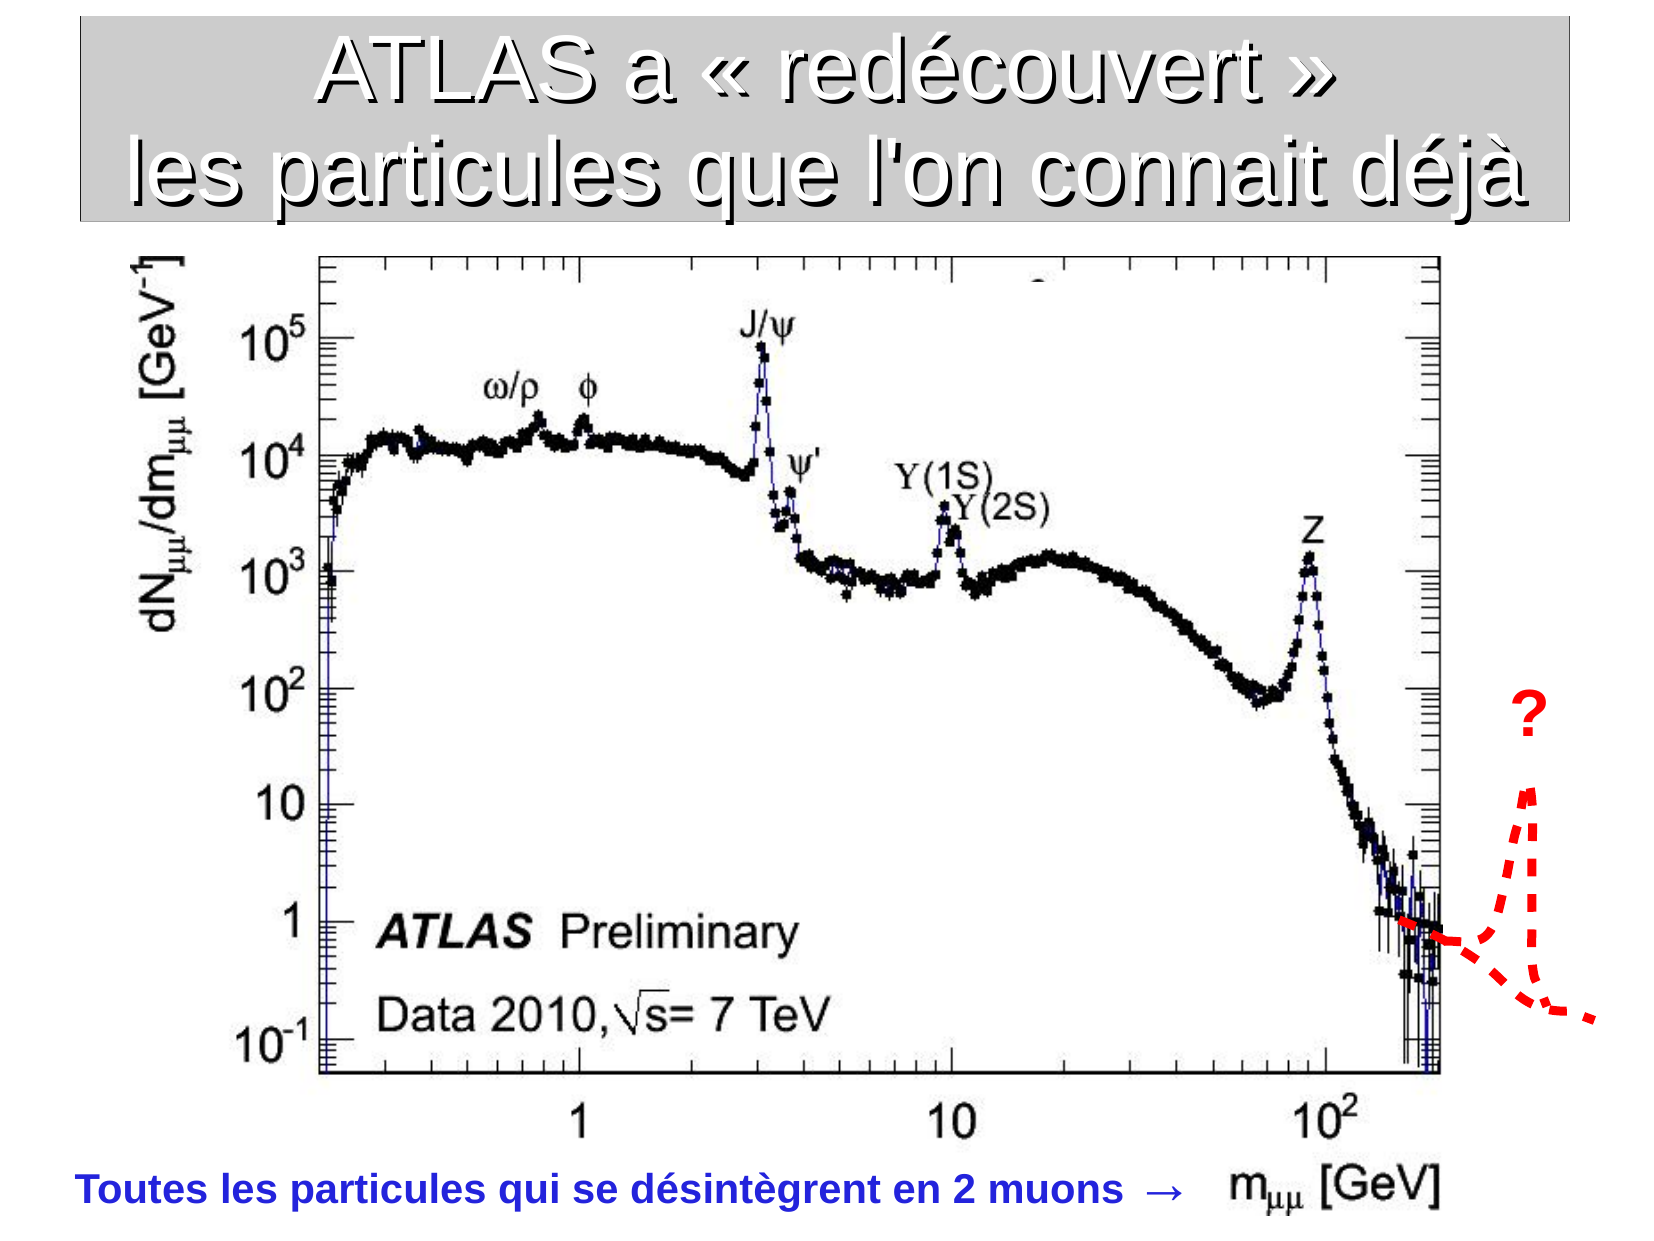

# ATLAS a « redécouvert » les particules que l'on connait déjà
?
Toutes les particules qui se désintègrent en 2 muons →